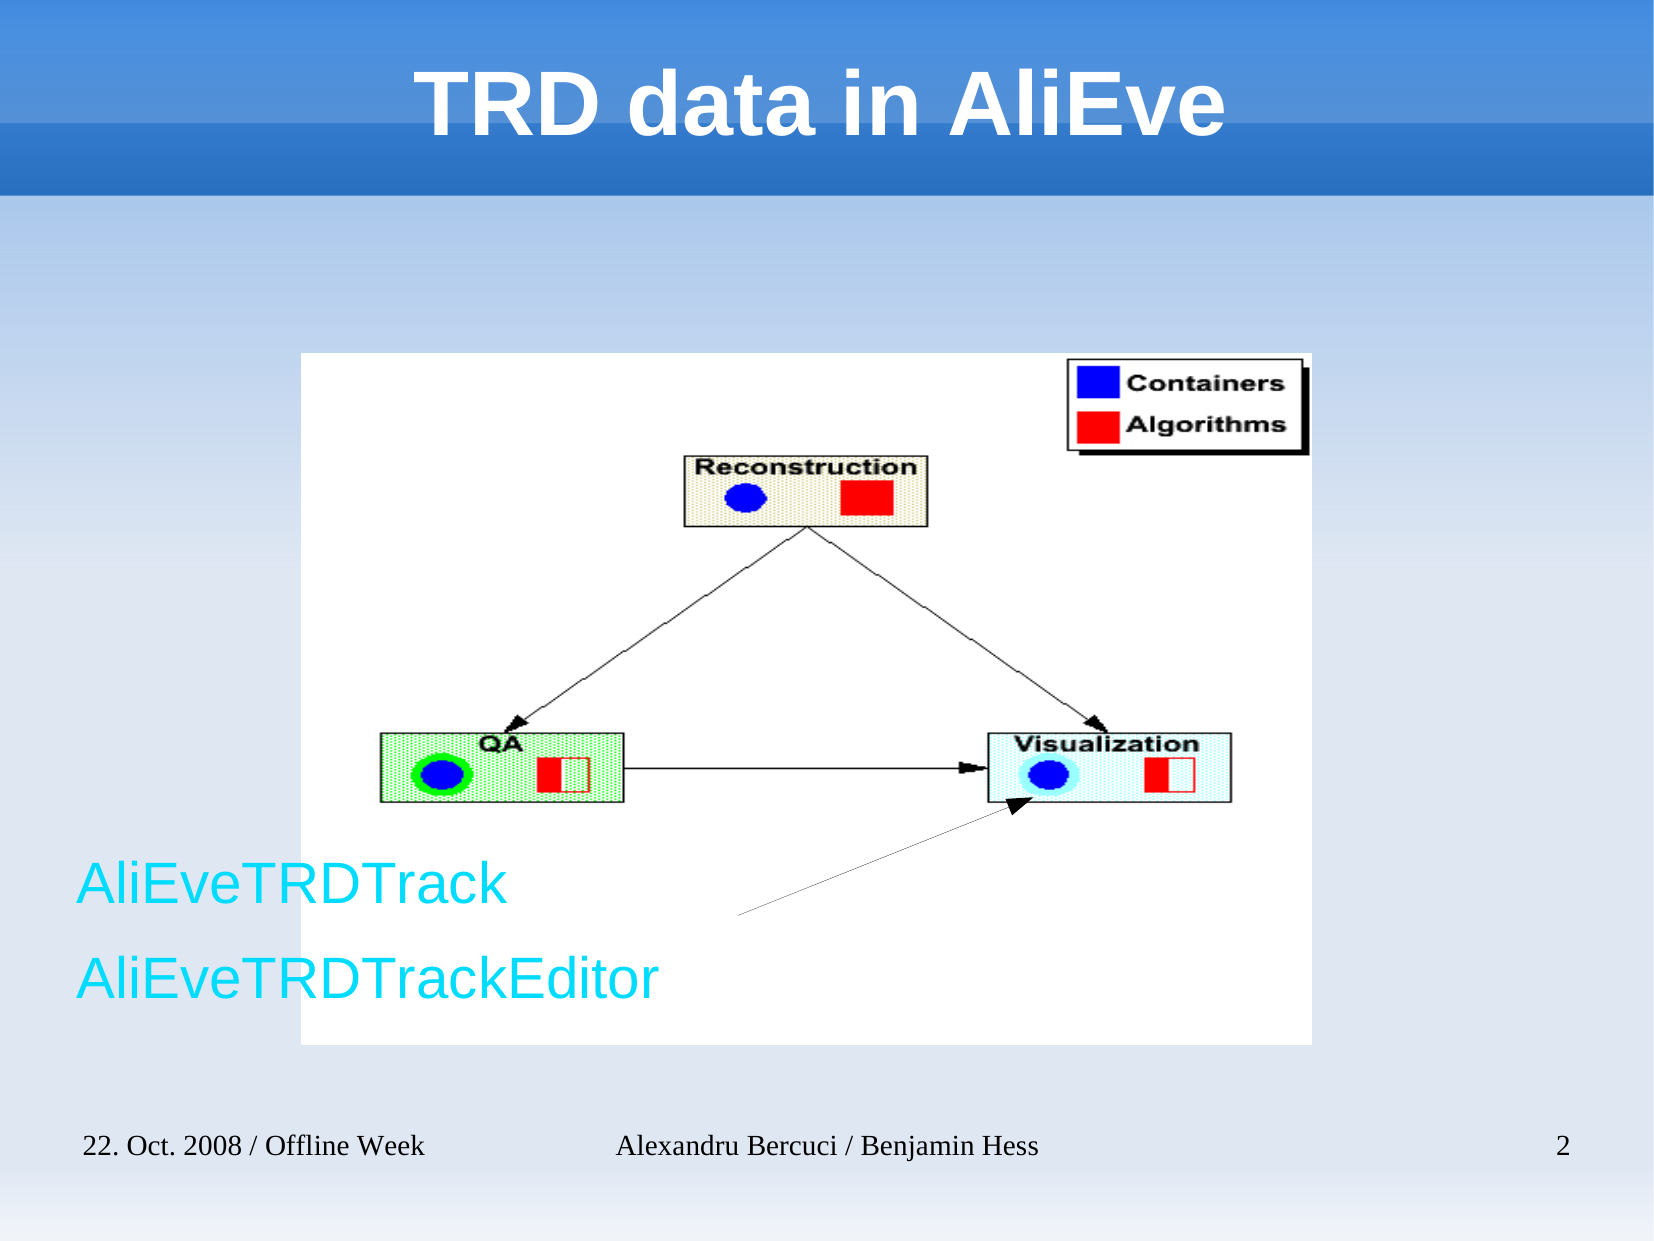

# TRD data in AliEve
AliEveTRDTrack
AliEveTRDTrackEditor
22. Oct. 2008 / Offline Week
Alexandru Bercuci / Benjamin Hess
2